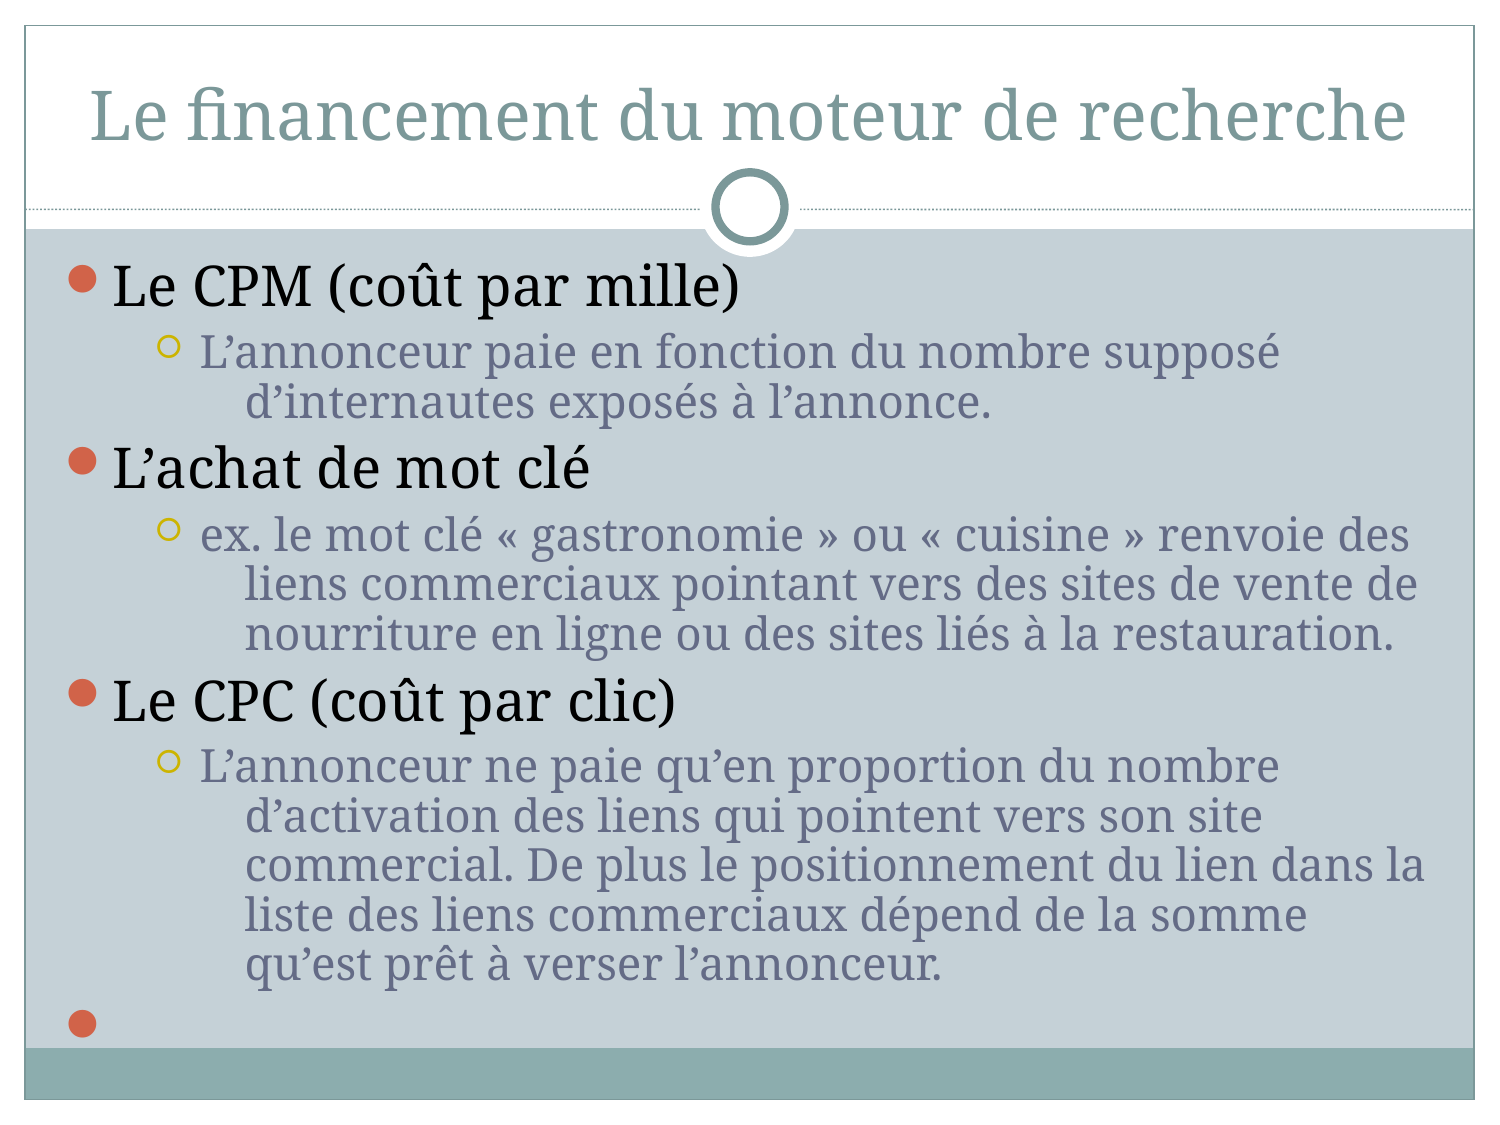

# Le financement du moteur de recherche
Le CPM (coût par mille)
L’annonceur paie en fonction du nombre supposé d’internautes exposés à l’annonce.
L’achat de mot clé
ex. le mot clé « gastronomie » ou « cuisine » renvoie des liens commerciaux pointant vers des sites de vente de nourriture en ligne ou des sites liés à la restauration.
Le CPC (coût par clic)
L’annonceur ne paie qu’en proportion du nombre d’activation des liens qui pointent vers son site commercial. De plus le positionnement du lien dans la liste des liens commerciaux dépend de la somme qu’est prêt à verser l’annonceur.